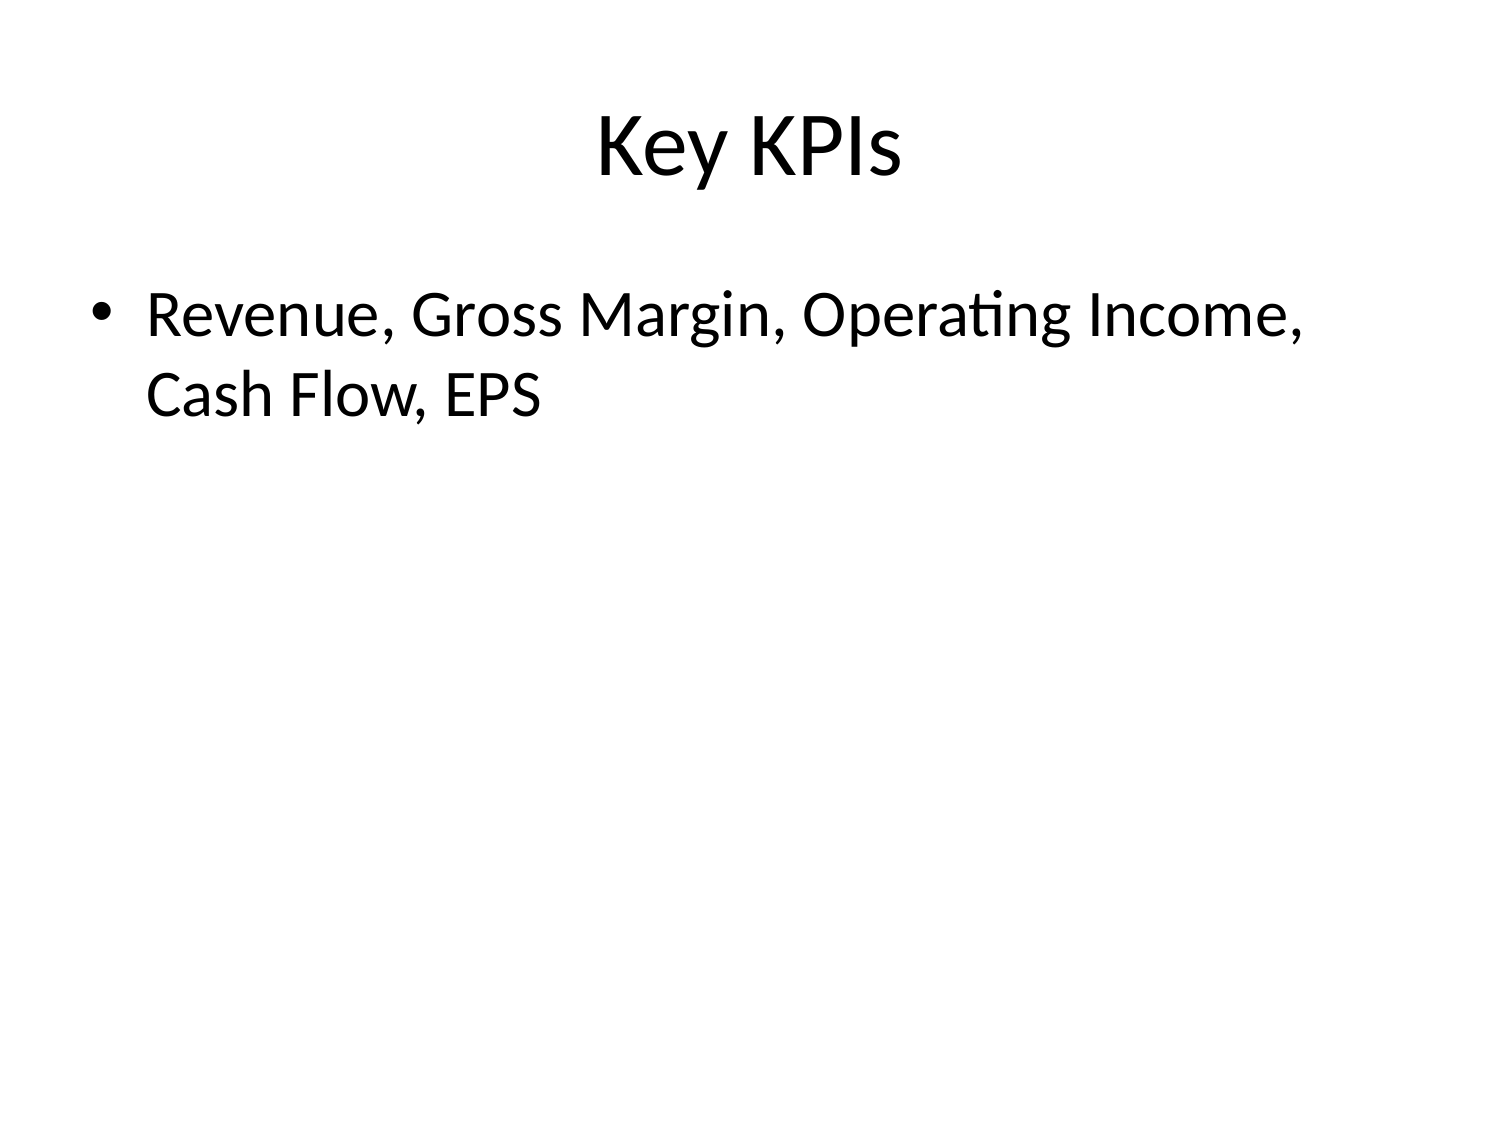

# Key KPIs
Revenue, Gross Margin, Operating Income, Cash Flow, EPS